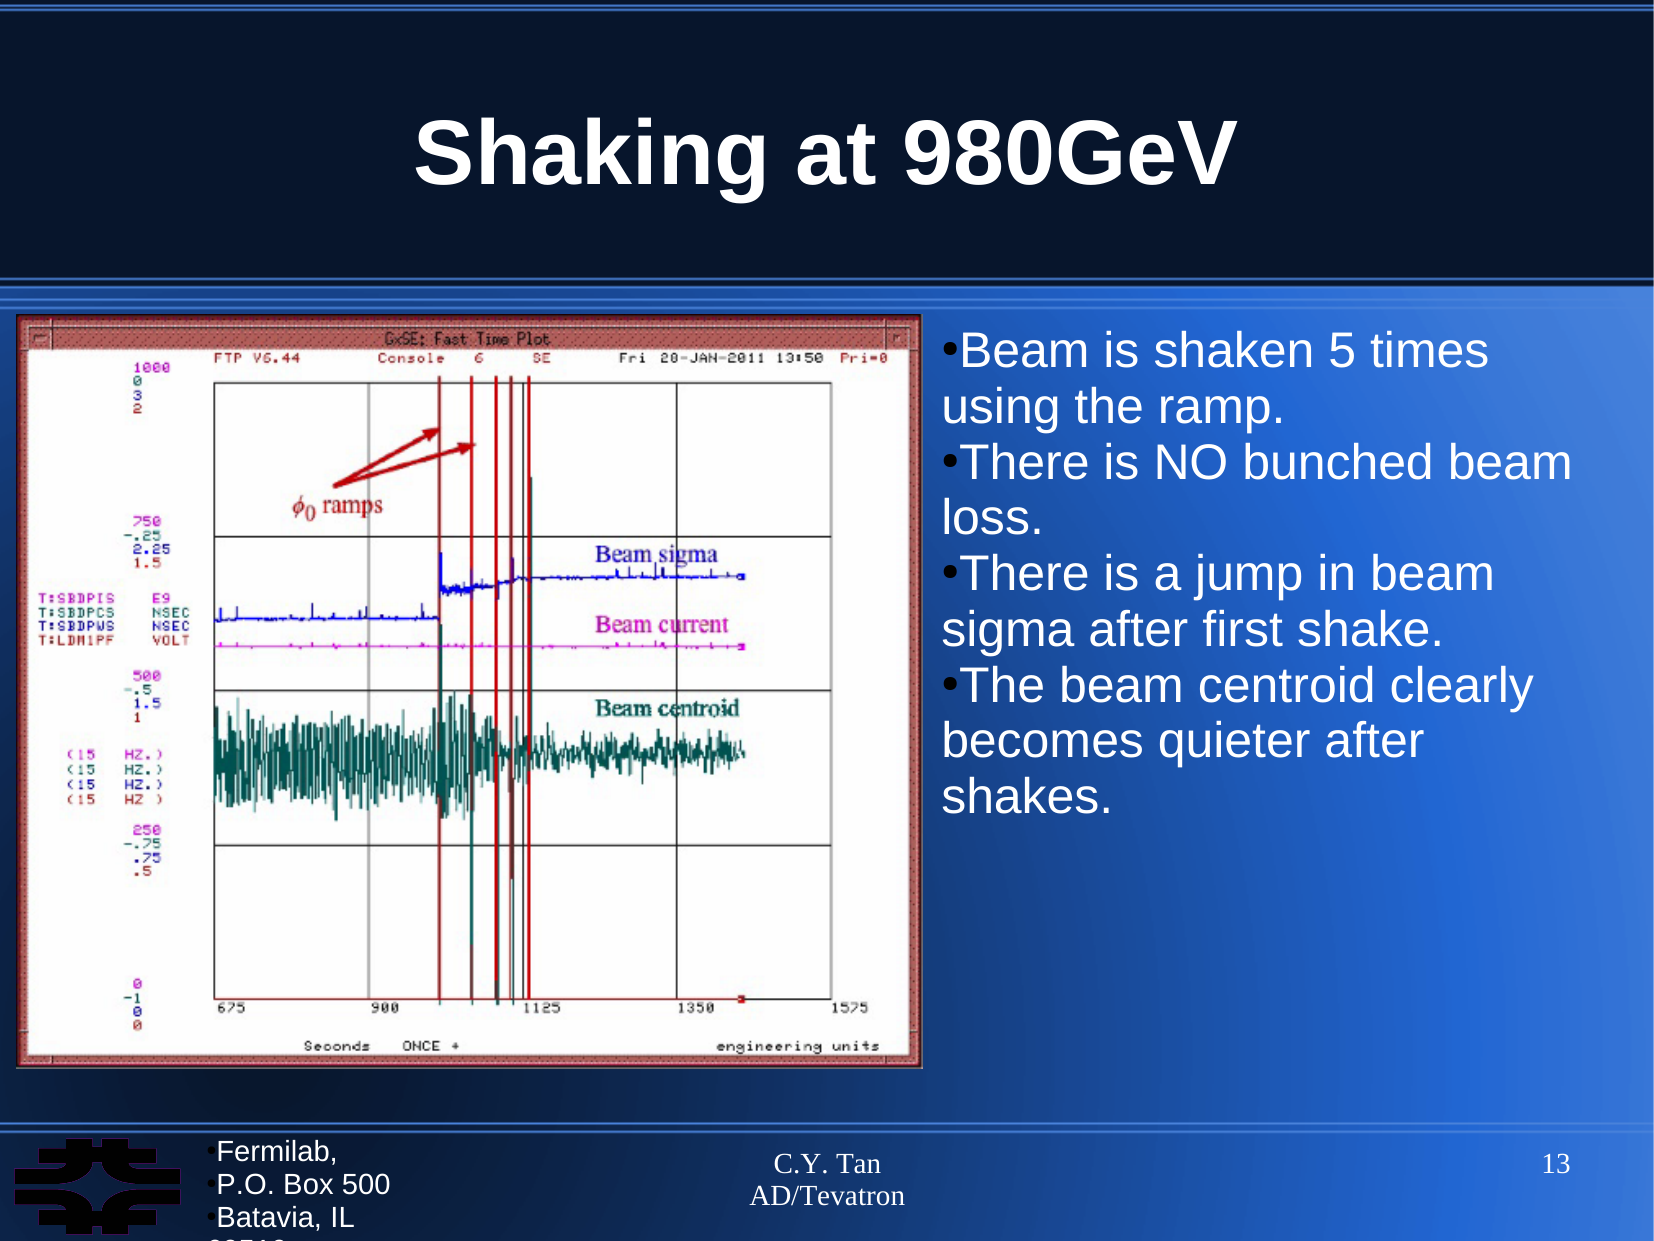

# Shaking at 980GeV
Beam is shaken 5 times using the ramp.
There is NO bunched beam loss.
There is a jump in beam sigma after first shake.
The beam centroid clearly becomes quieter after shakes.
13